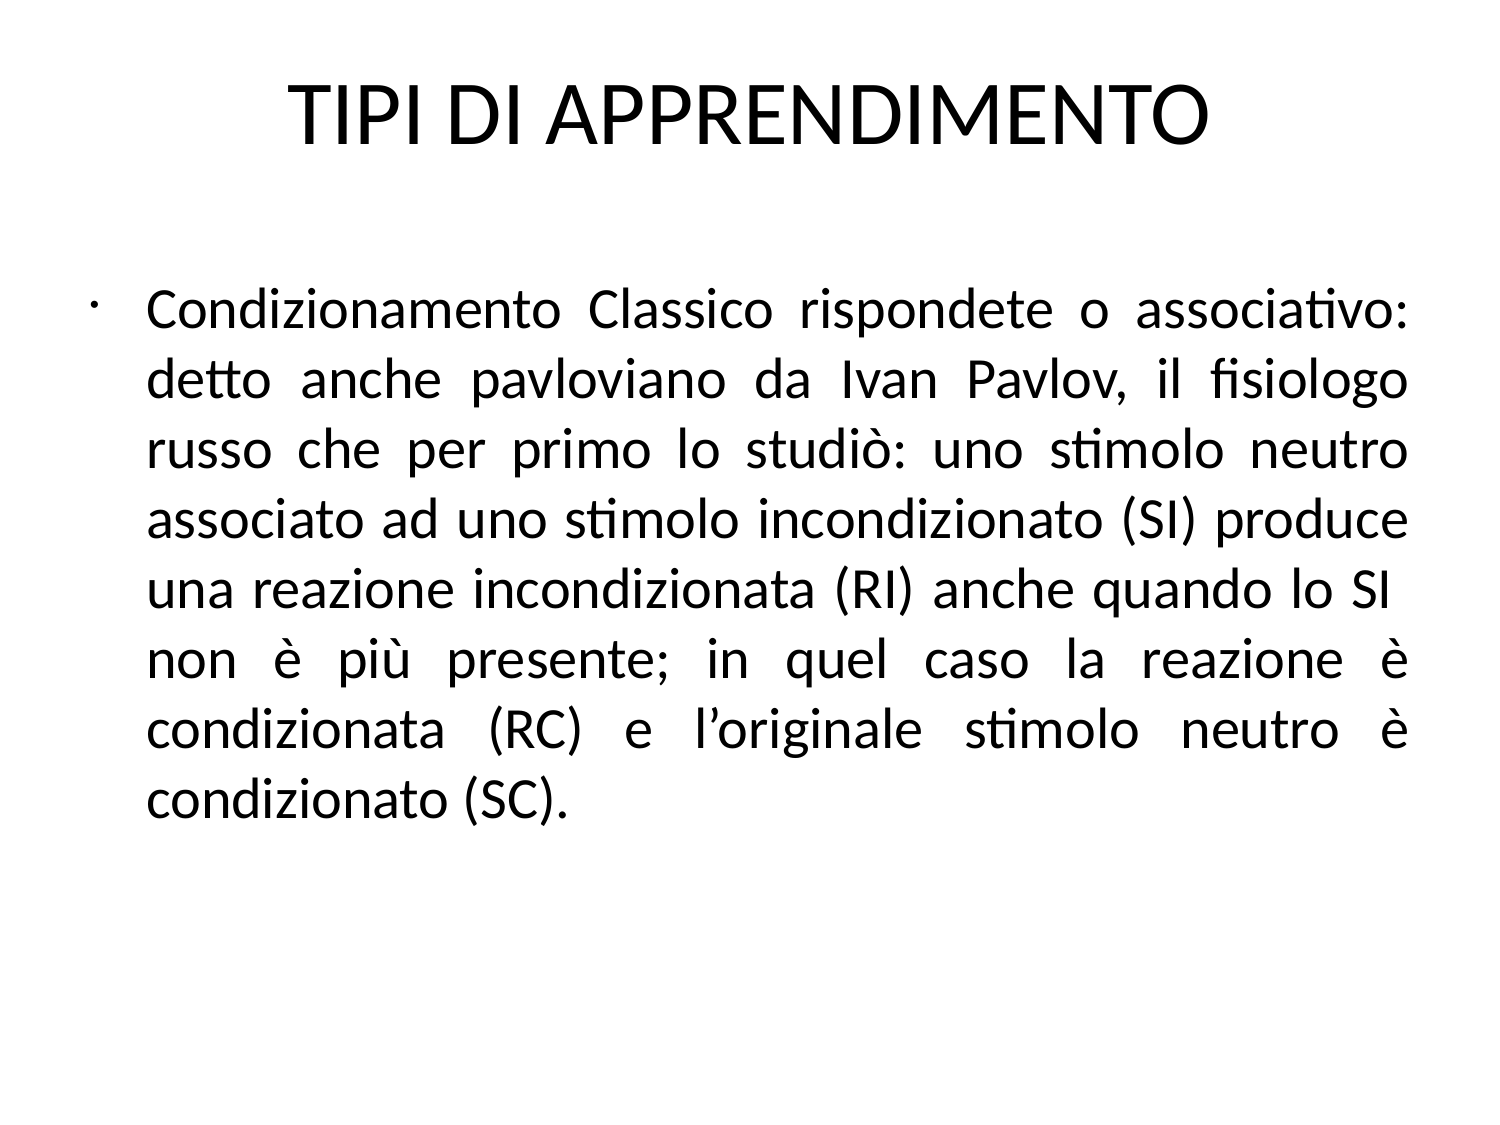

# TIPI DI APPRENDIMENTO
Condizionamento Classico rispondete o associativo: detto anche pavloviano da Ivan Pavlov, il fisiologo russo che per primo lo studiò: uno stimolo neutro associato ad uno stimolo incondizionato (SI) produce una reazione incondizionata (RI) anche quando lo SI non è più presente; in quel caso la reazione è condizionata (RC) e l’originale stimolo neutro è condizionato (SC).